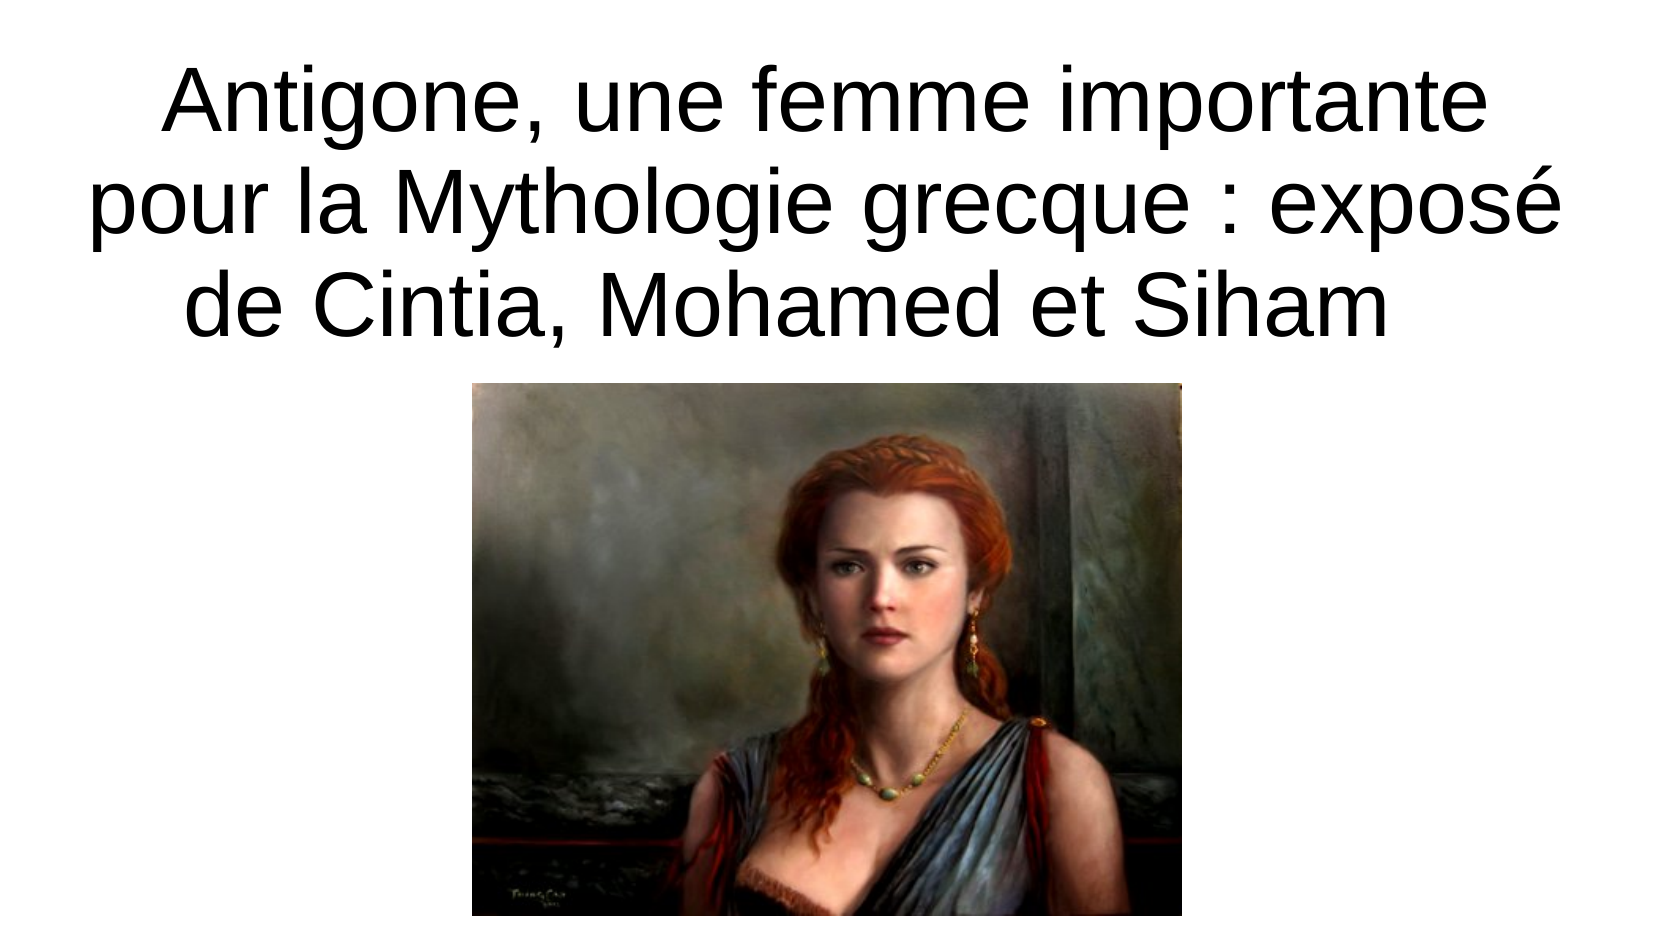

# Antigone, une femme importante pour la Mythologie grecque : exposé de Cintia, Mohamed et Siham